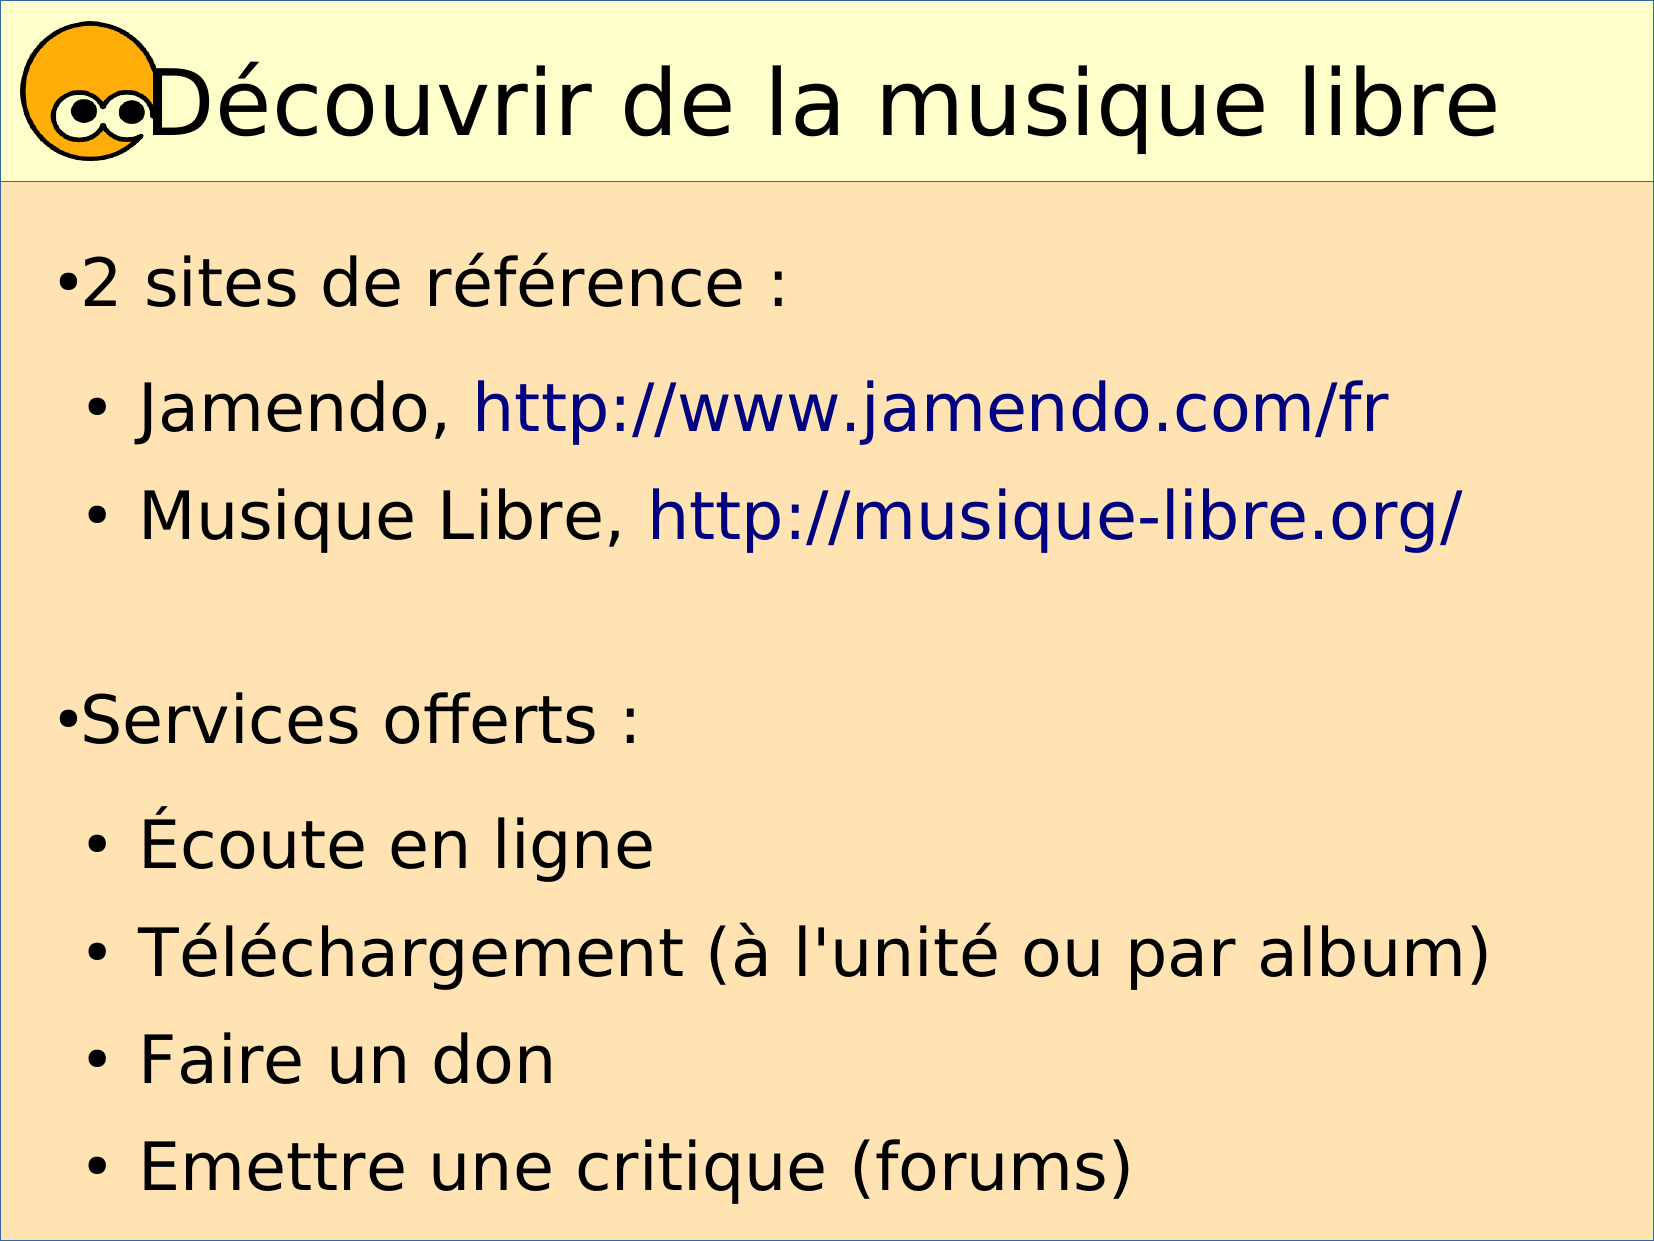

# Découvrir de la musique libre
2 sites de référence :
Jamendo, http://www.jamendo.com/fr
Musique Libre, http://musique-libre.org/
Services offerts :
Écoute en ligne
Téléchargement (à l'unité ou par album)
Faire un don
Emettre une critique (forums)